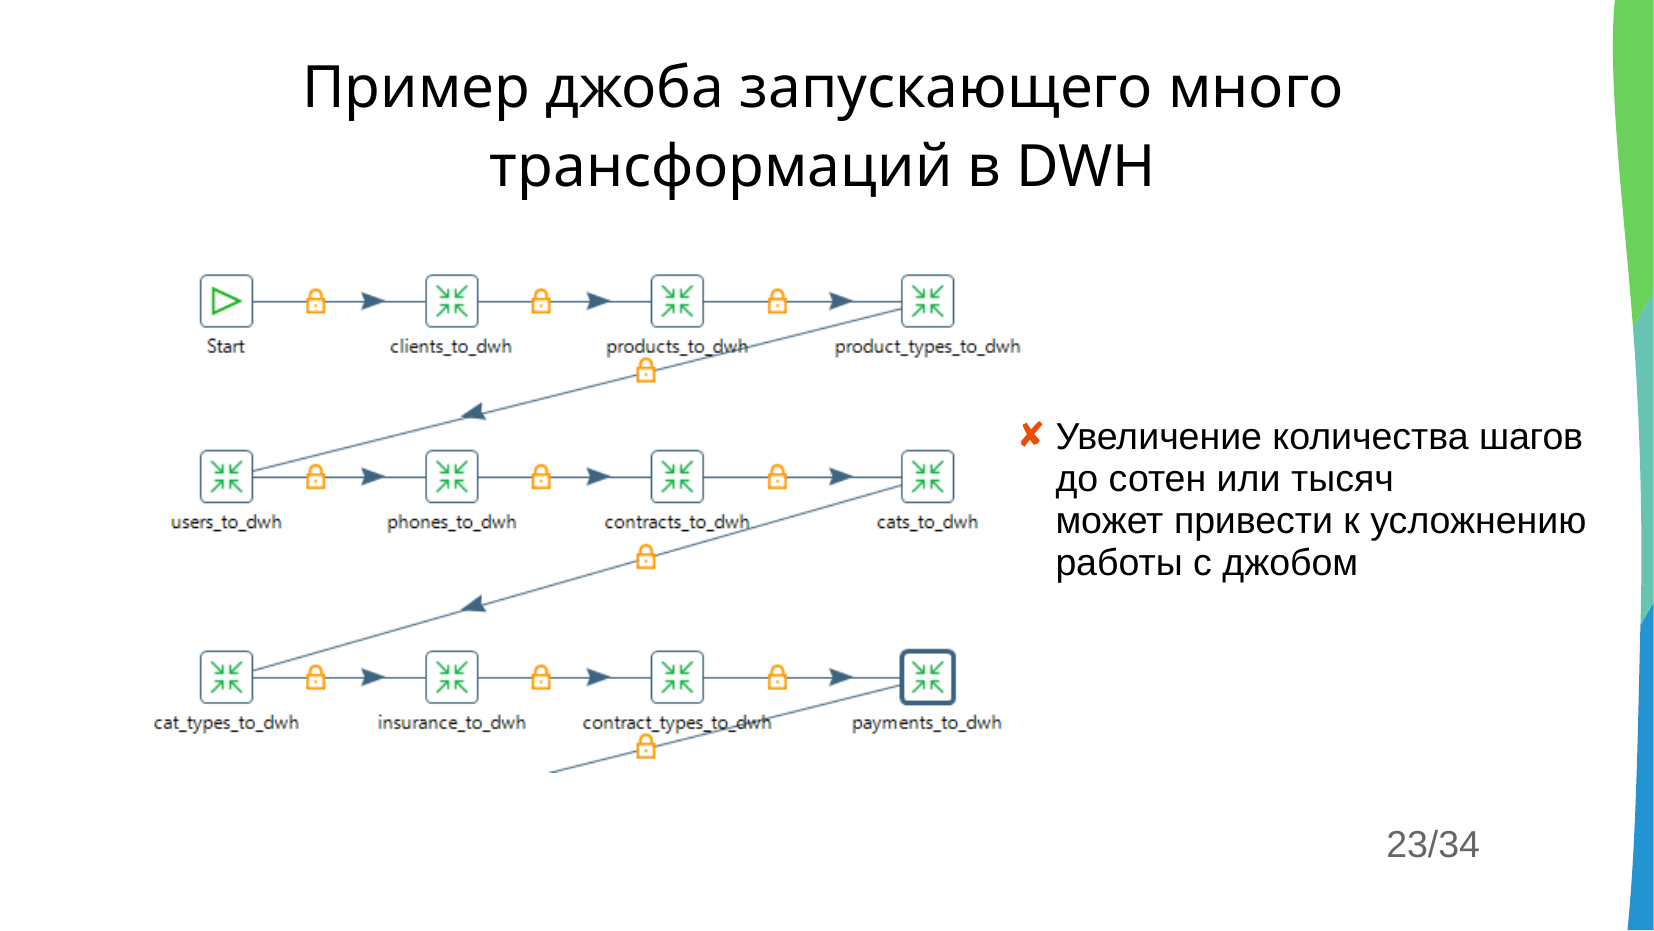

# Пример джоба запускающего много трансформаций в DWH
Увеличение количества шагов
до сотен или тысяч
может привести к усложнению
работы с джобом